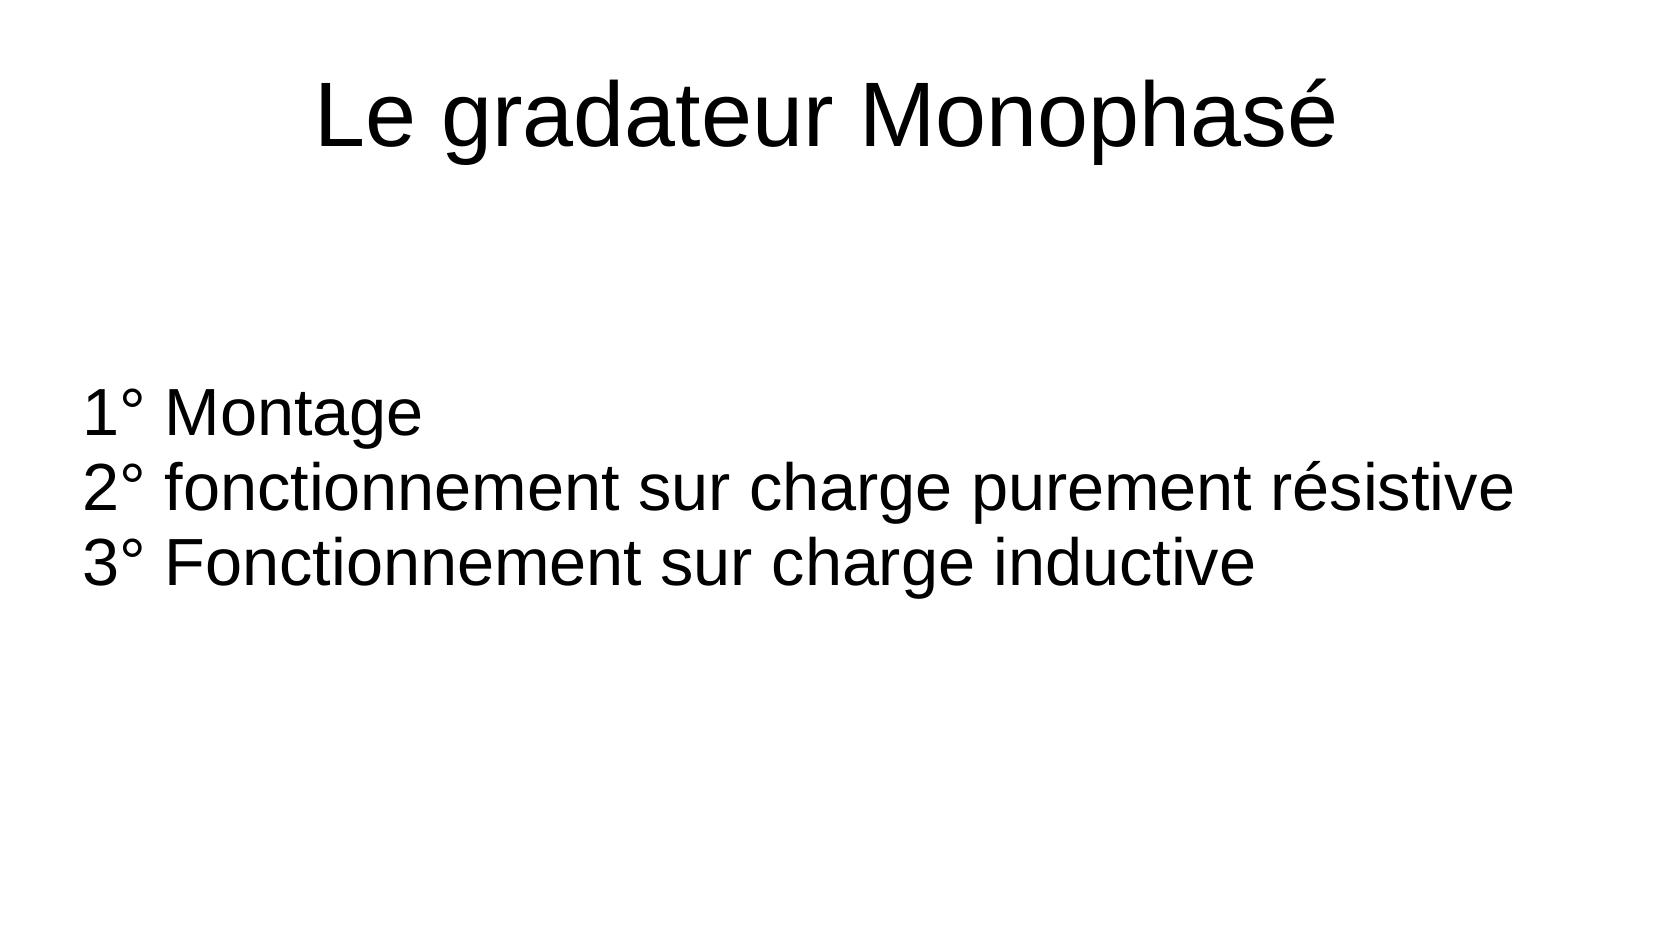

# Le gradateur Monophasé
1° Montage
2° fonctionnement sur charge purement résistive
3° Fonctionnement sur charge inductive